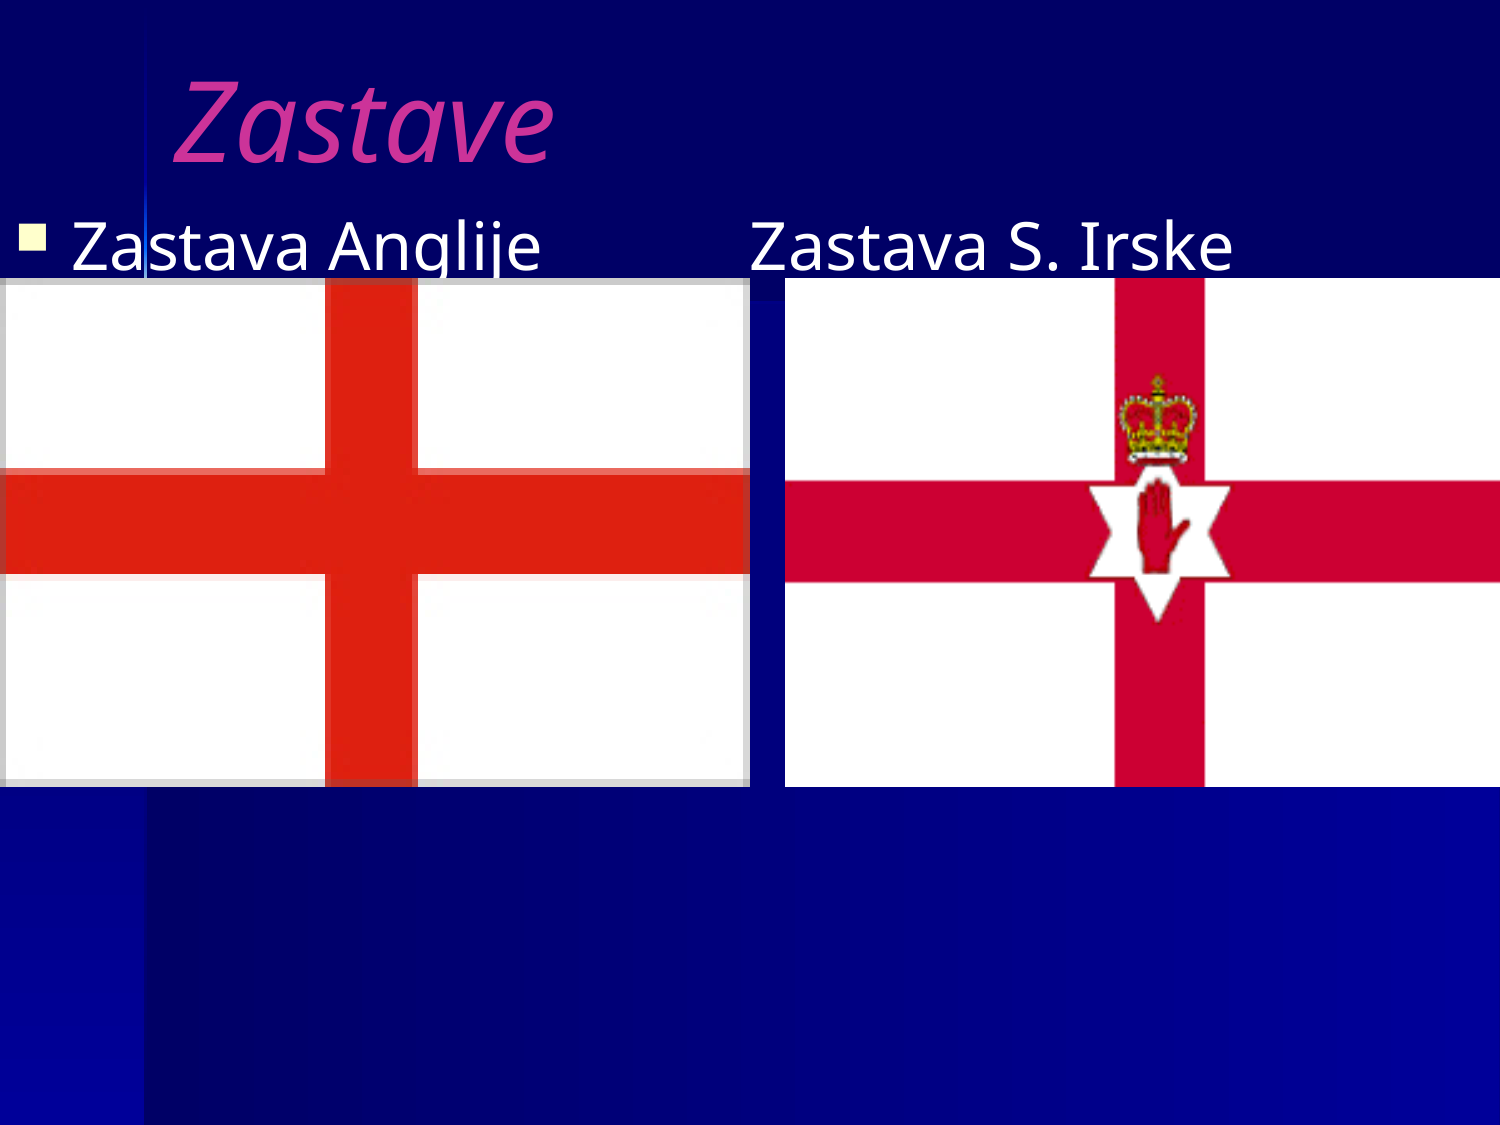

# Zastave
Zastava Anglije Zastava S. Irske